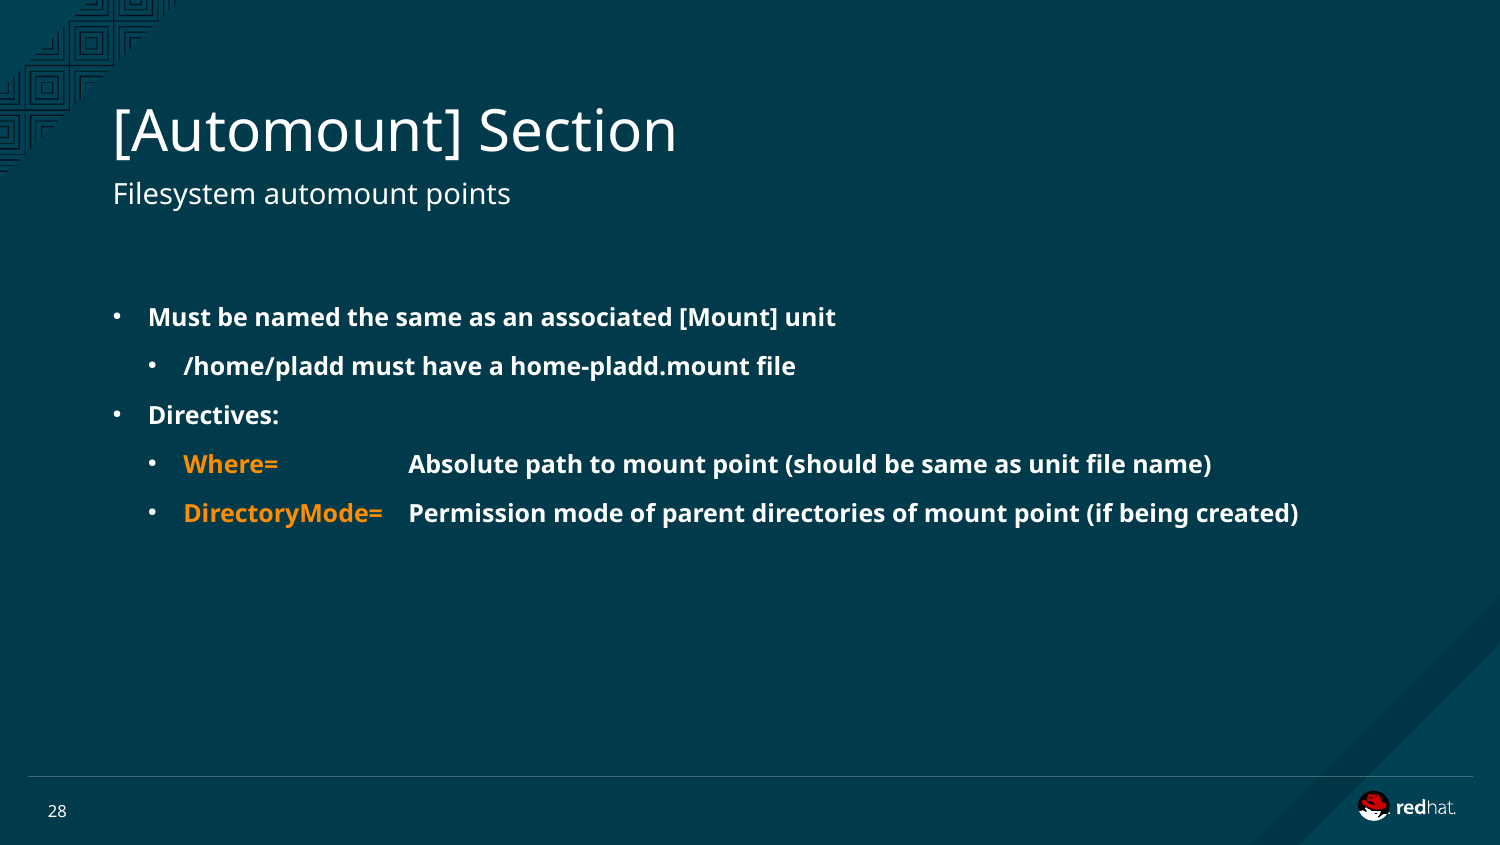

# [Automount] Section
Filesystem automount points
Must be named the same as an associated [Mount] unit
/home/pladd must have a home-pladd.mount file
Directives:
Where=		Absolute path to mount point (should be same as unit file name)
DirectoryMode=	Permission mode of parent directories of mount point (if being created)
28